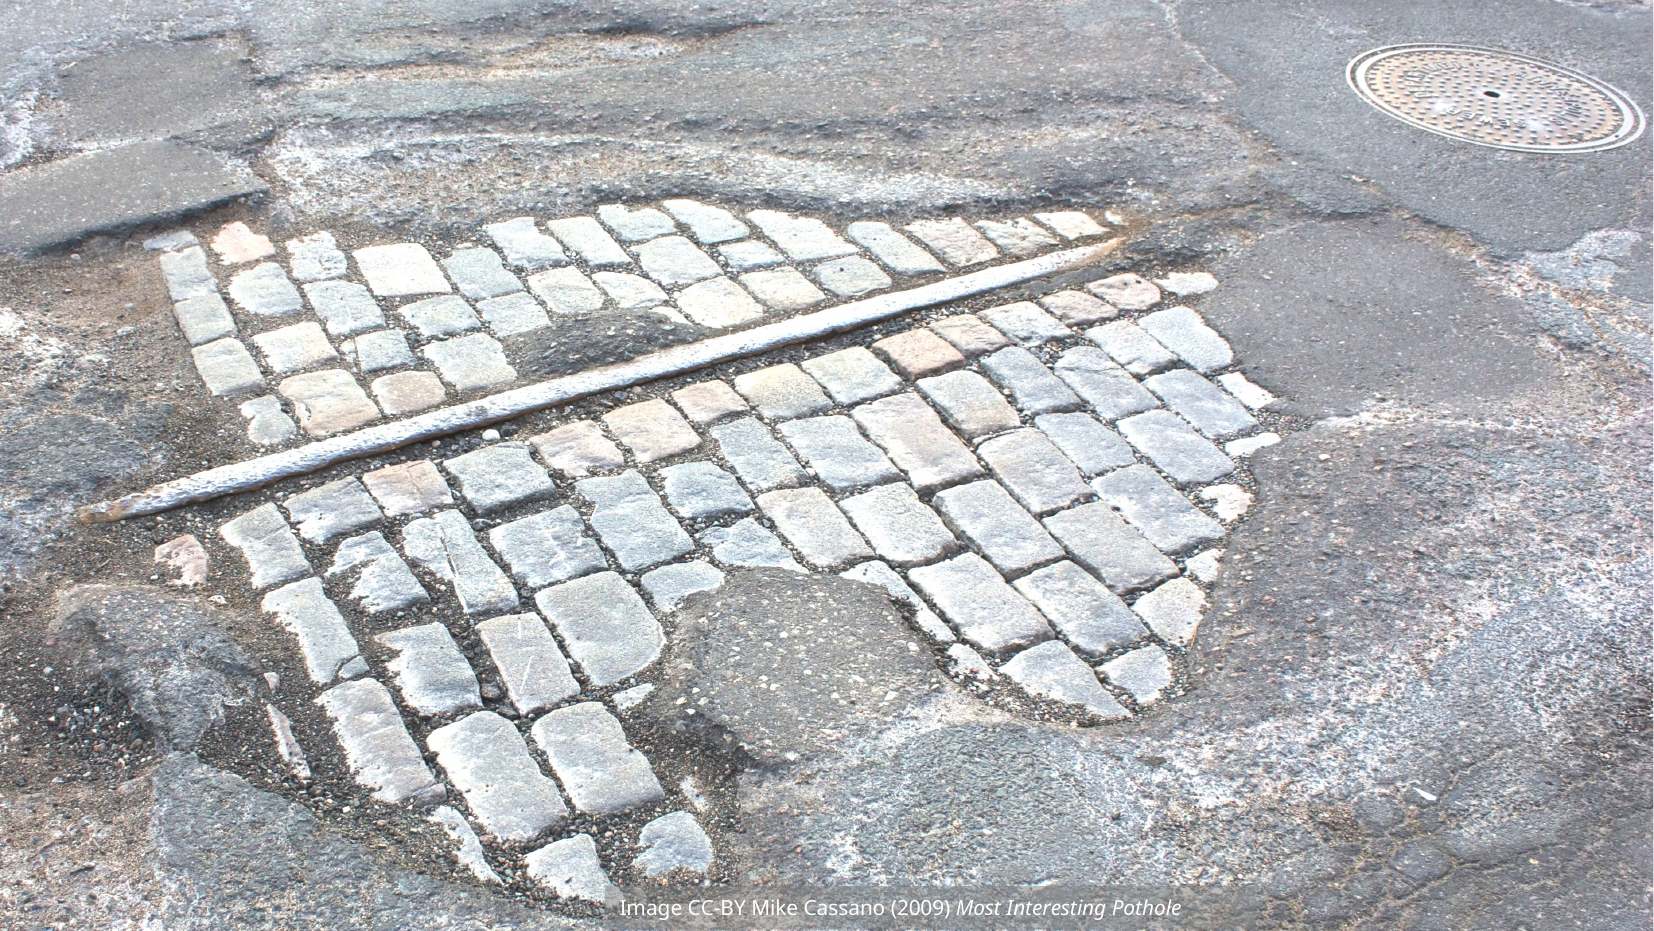

Image CC-BY Mike Cassano (2009) Most Interesting Pothole
67
Systems Changes: History-making, commitment, argumentation + pattern language
March 2020